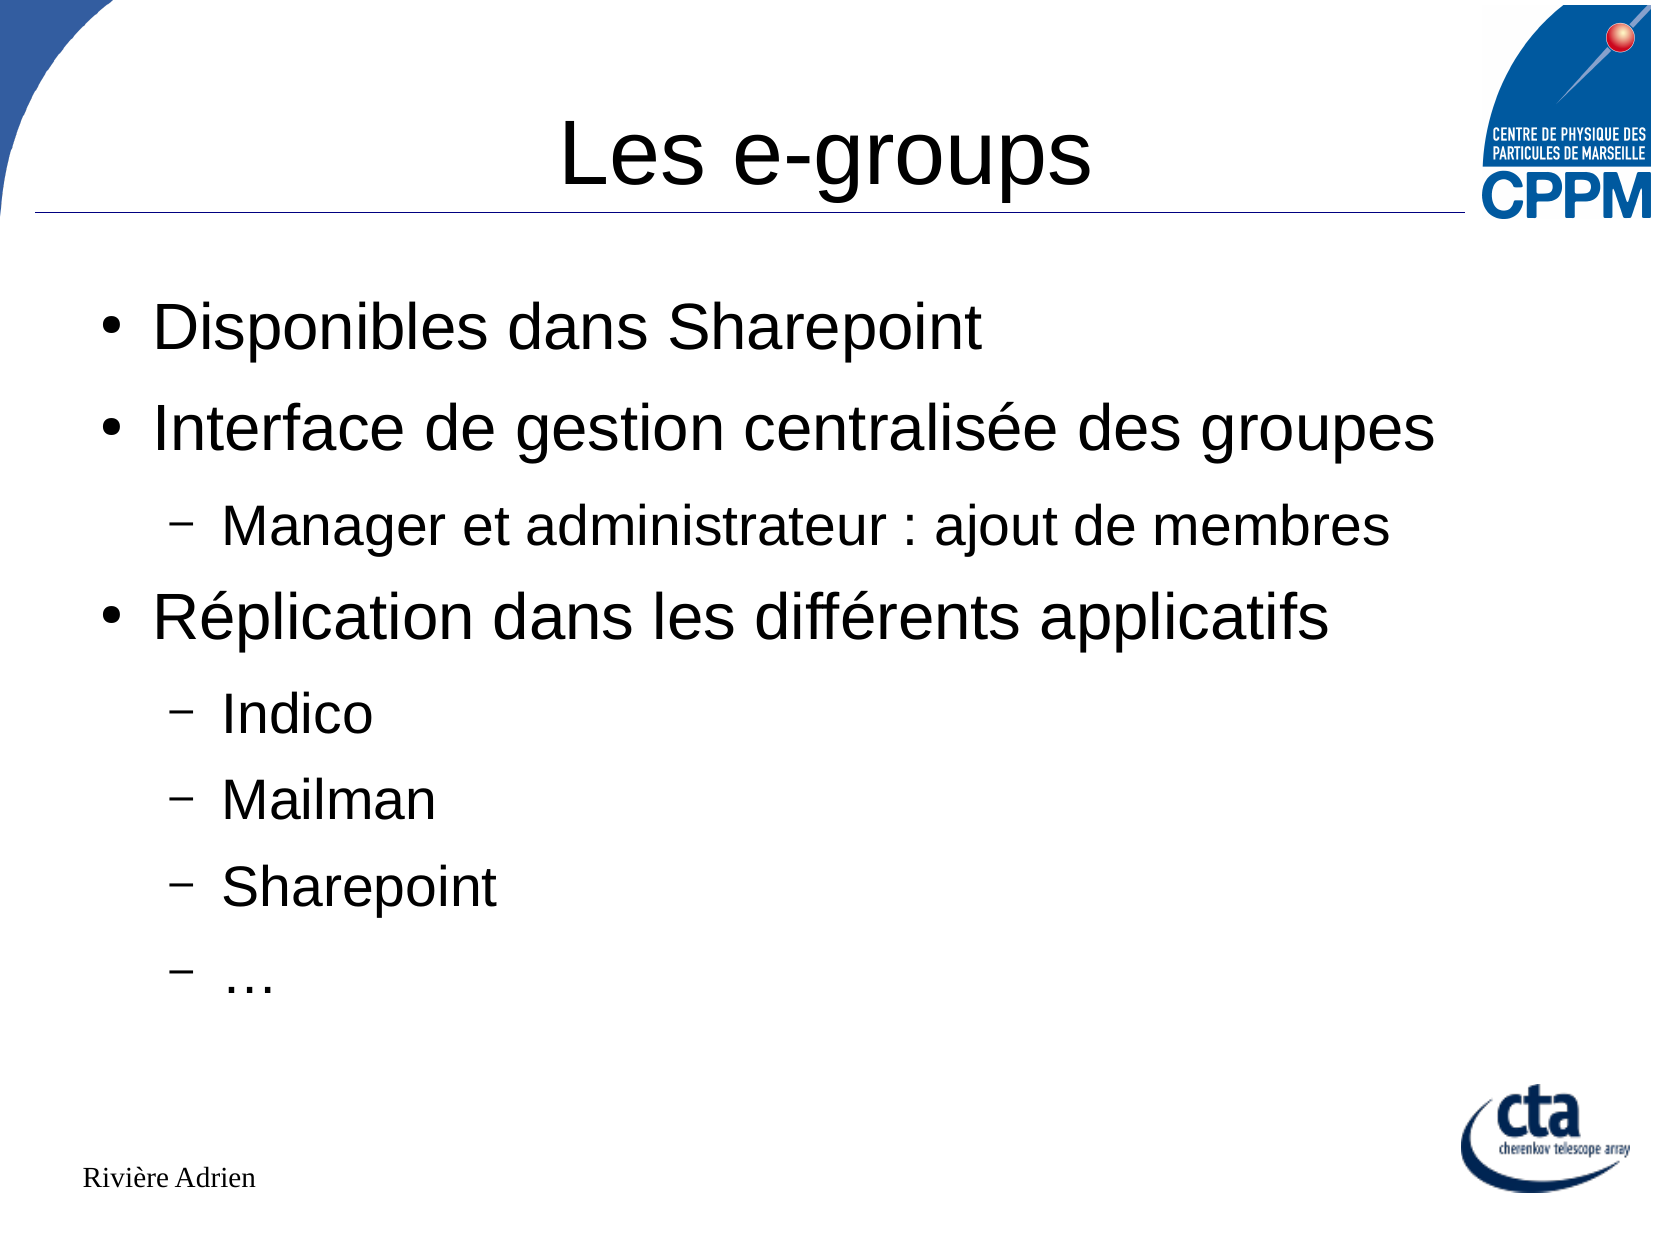

# Les e-groups
Disponibles dans Sharepoint
Interface de gestion centralisée des groupes
Manager et administrateur : ajout de membres
Réplication dans les différents applicatifs
Indico
Mailman
Sharepoint
…